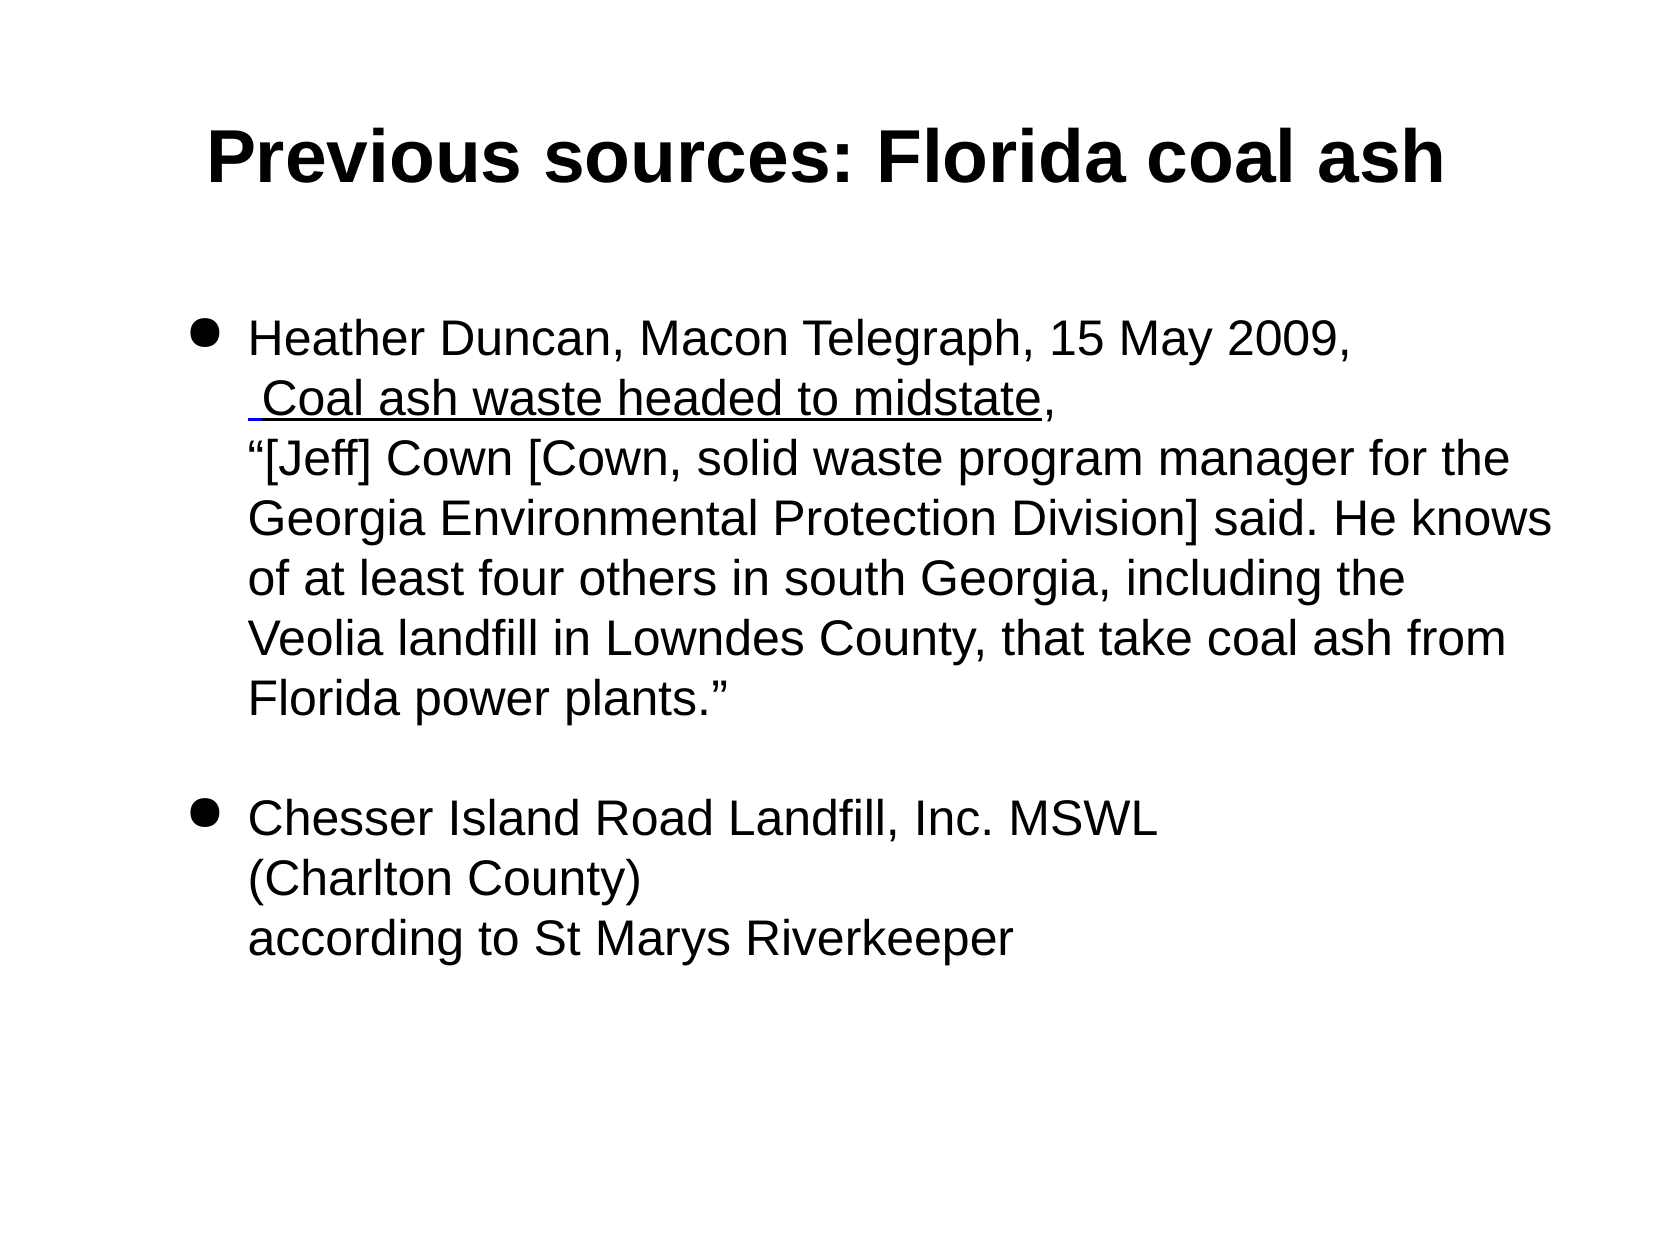

# Previous sources: Florida coal ash
Heather Duncan, Macon Telegraph, 15 May 2009,
 Coal ash waste headed to midstate,
“[Jeff] Cown [Cown, solid waste program manager for the Georgia Environmental Protection Division] said. He knows of at least four others in south Georgia, including the Veolia landfill in Lowndes County, that take coal ash from Florida power plants.”
Chesser Island Road Landfill, Inc. MSWL
(Charlton County)
according to St Marys Riverkeeper